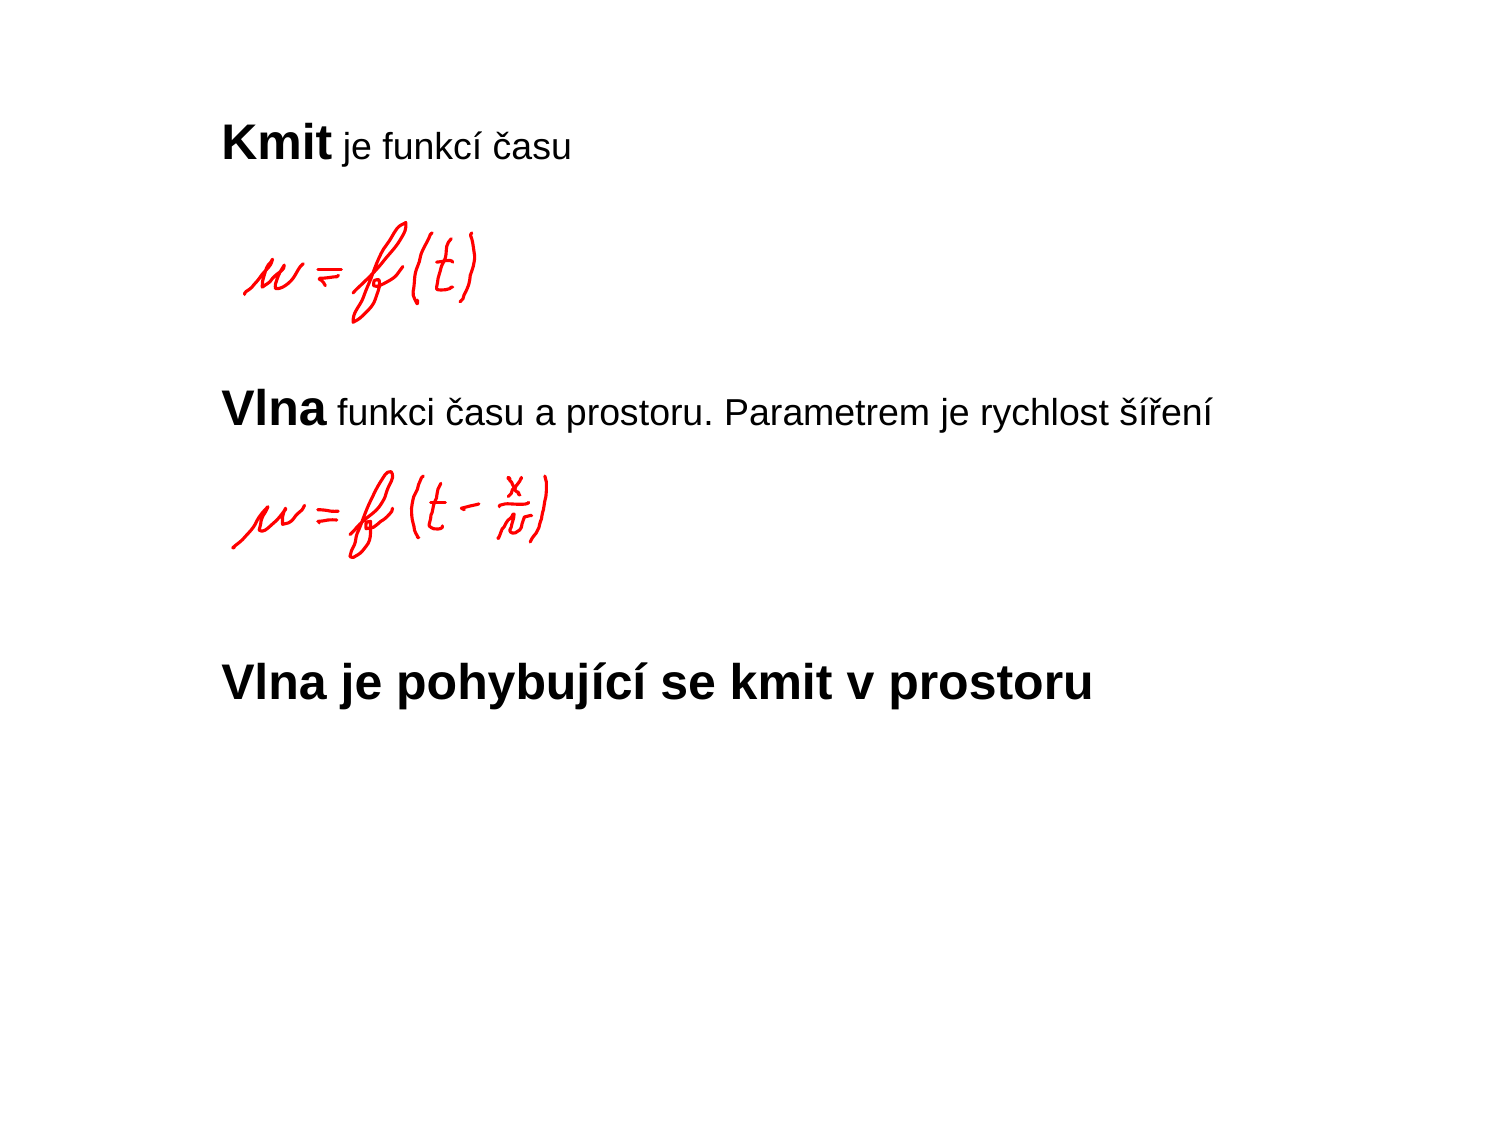

Kmit je funkcí času
Vlna funkci času a prostoru. Parametrem je rychlost šíření
Vlna je pohybující se kmit v prostoru